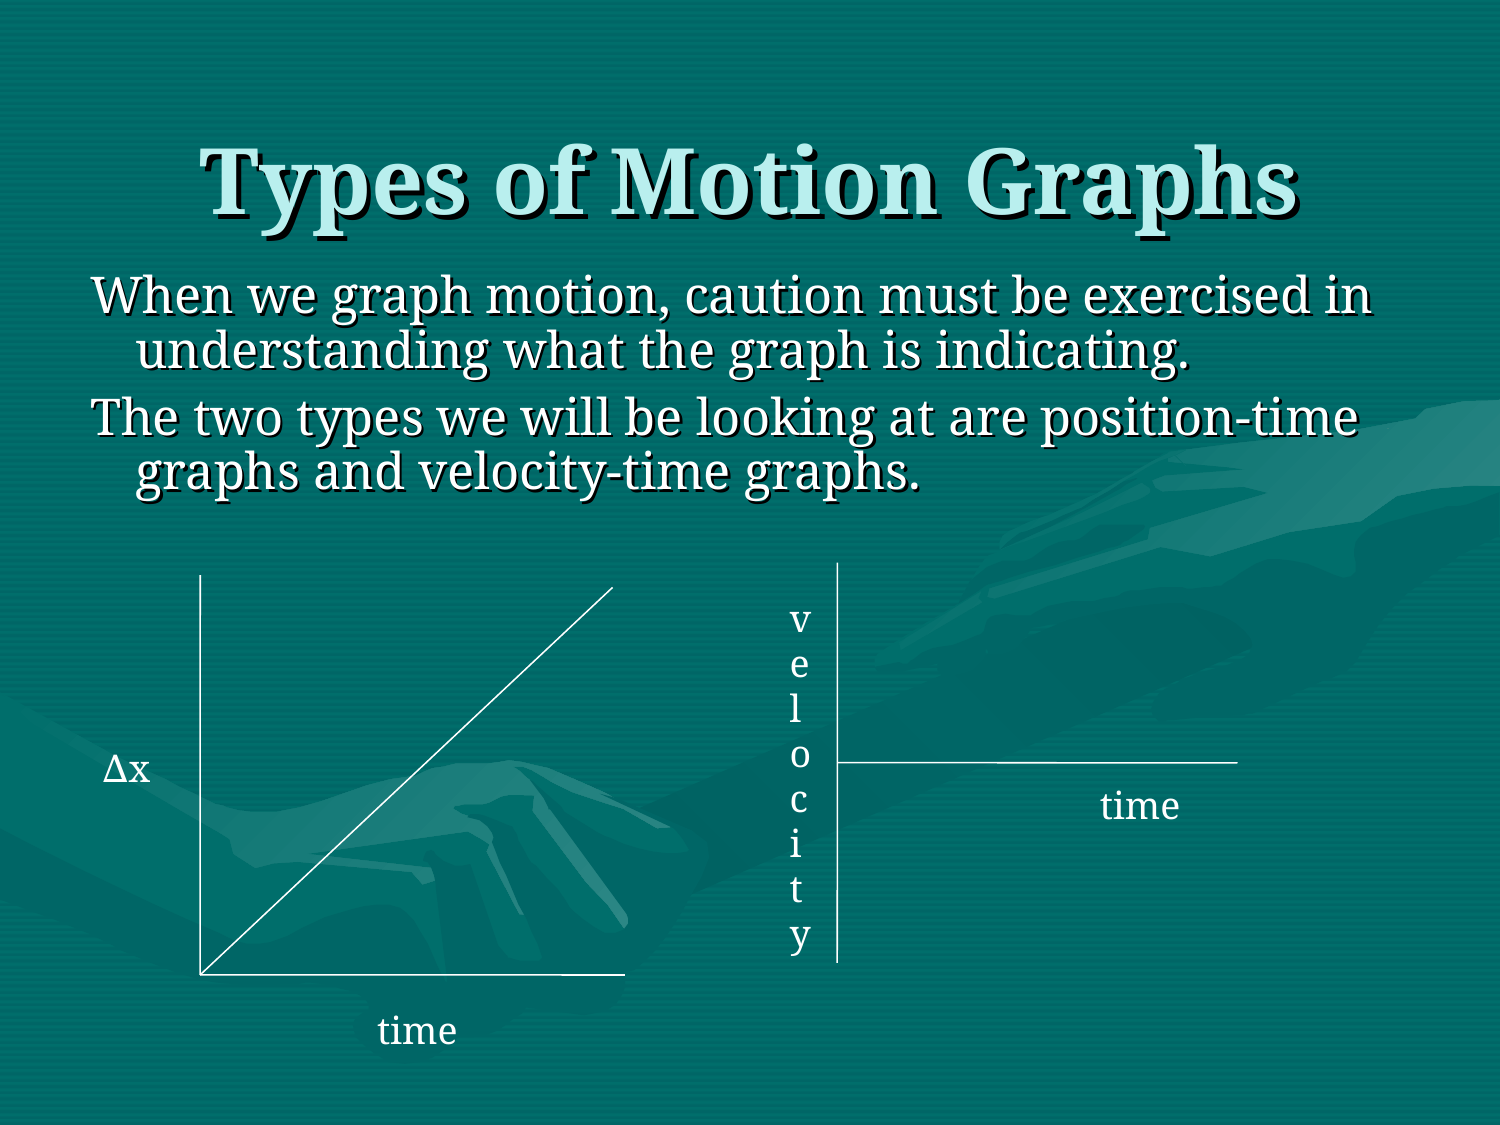

# Types of Motion Graphs
When we graph motion, caution must be exercised in understanding what the graph is indicating.
The two types we will be looking at are position-time graphs and velocity-time graphs.
velocity
∆x
time
time